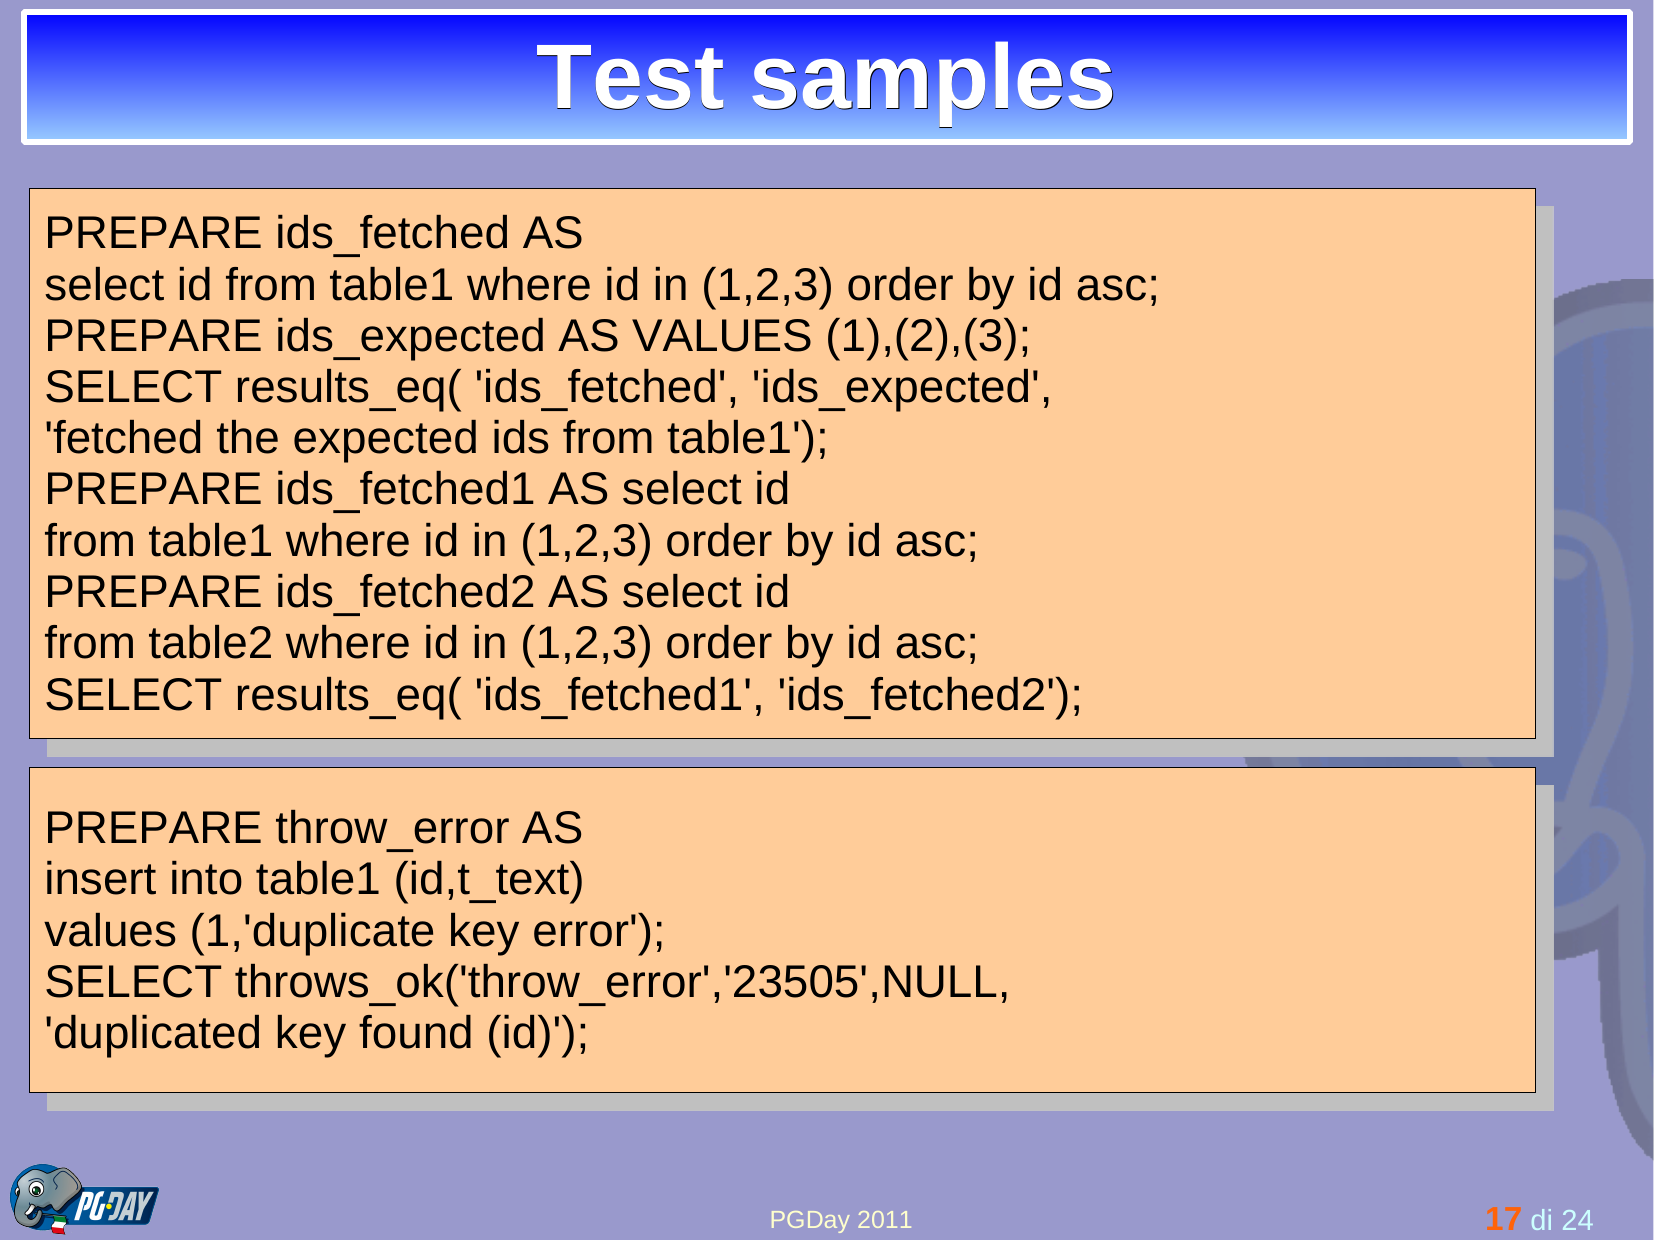

# Test samples
PREPARE ids_fetched AS
select id from table1 where id in (1,2,3) order by id asc;
PREPARE ids_expected AS VALUES (1),(2),(3);
SELECT results_eq( 'ids_fetched', 'ids_expected',
'fetched the expected ids from table1');
PREPARE ids_fetched1 AS select id
from table1 where id in (1,2,3) order by id asc;
PREPARE ids_fetched2 AS select id
from table2 where id in (1,2,3) order by id asc;
SELECT results_eq( 'ids_fetched1', 'ids_fetched2');
PREPARE throw_error AS
insert into table1 (id,t_text)
values (1,'duplicate key error');
SELECT throws_ok('throw_error','23505',NULL,
'duplicated key found (id)');